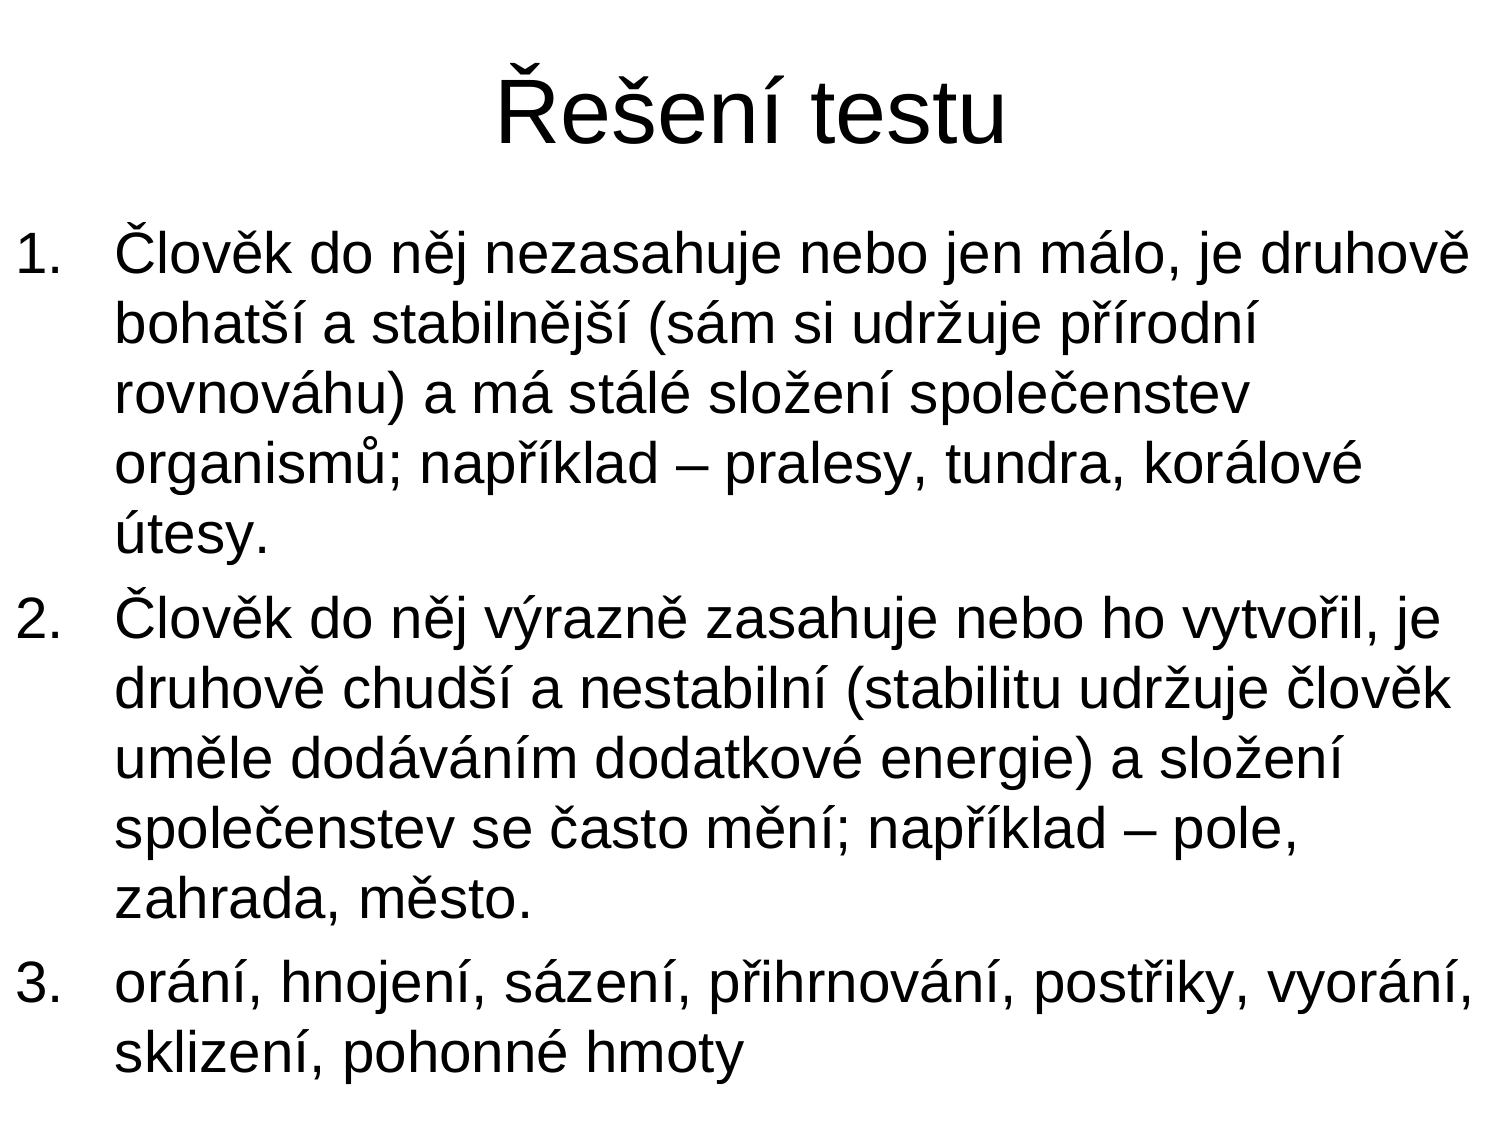

# Řešení testu
Člověk do něj nezasahuje nebo jen málo, je druhově bohatší a stabilnější (sám si udržuje přírodní rovnováhu) a má stálé složení společenstev organismů; například – pralesy, tundra, korálové útesy.
Člověk do něj výrazně zasahuje nebo ho vytvořil, je druhově chudší a nestabilní (stabilitu udržuje člověk uměle dodáváním dodatkové energie) a složení společenstev se často mění; například – pole, zahrada, město.
orání, hnojení, sázení, přihrnování, postřiky, vyorání, sklizení, pohonné hmoty